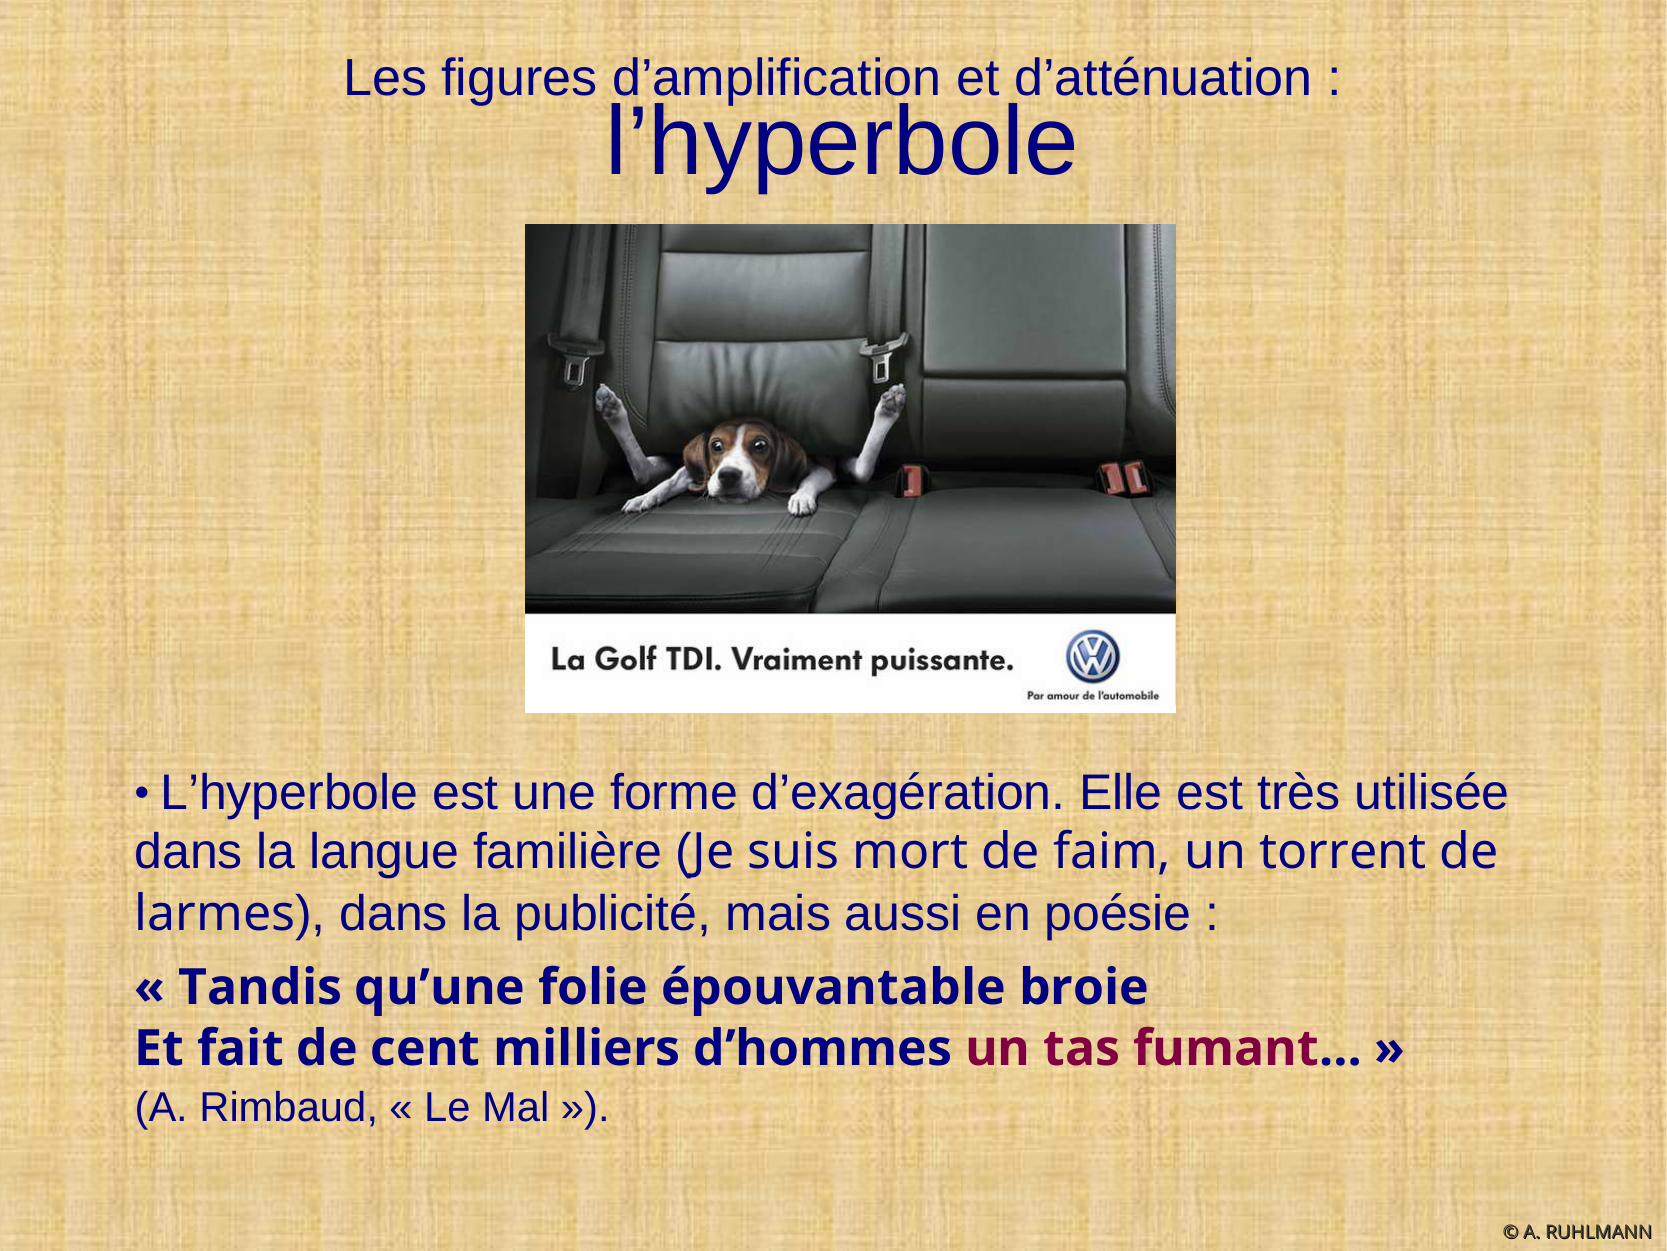

# Les figures d’amplification et d’atténuation : l’hyperbole
 L’hyperbole est une forme d’exagération. Elle est très utilisée dans la langue familière (Je suis mort de faim, un torrent de larmes), dans la publicité, mais aussi en poésie :
« Tandis qu’une folie épouvantable broie
Et fait de cent milliers d’hommes un tas fumant… »
(A. Rimbaud, « Le Mal »).
© A. RUHLMANN